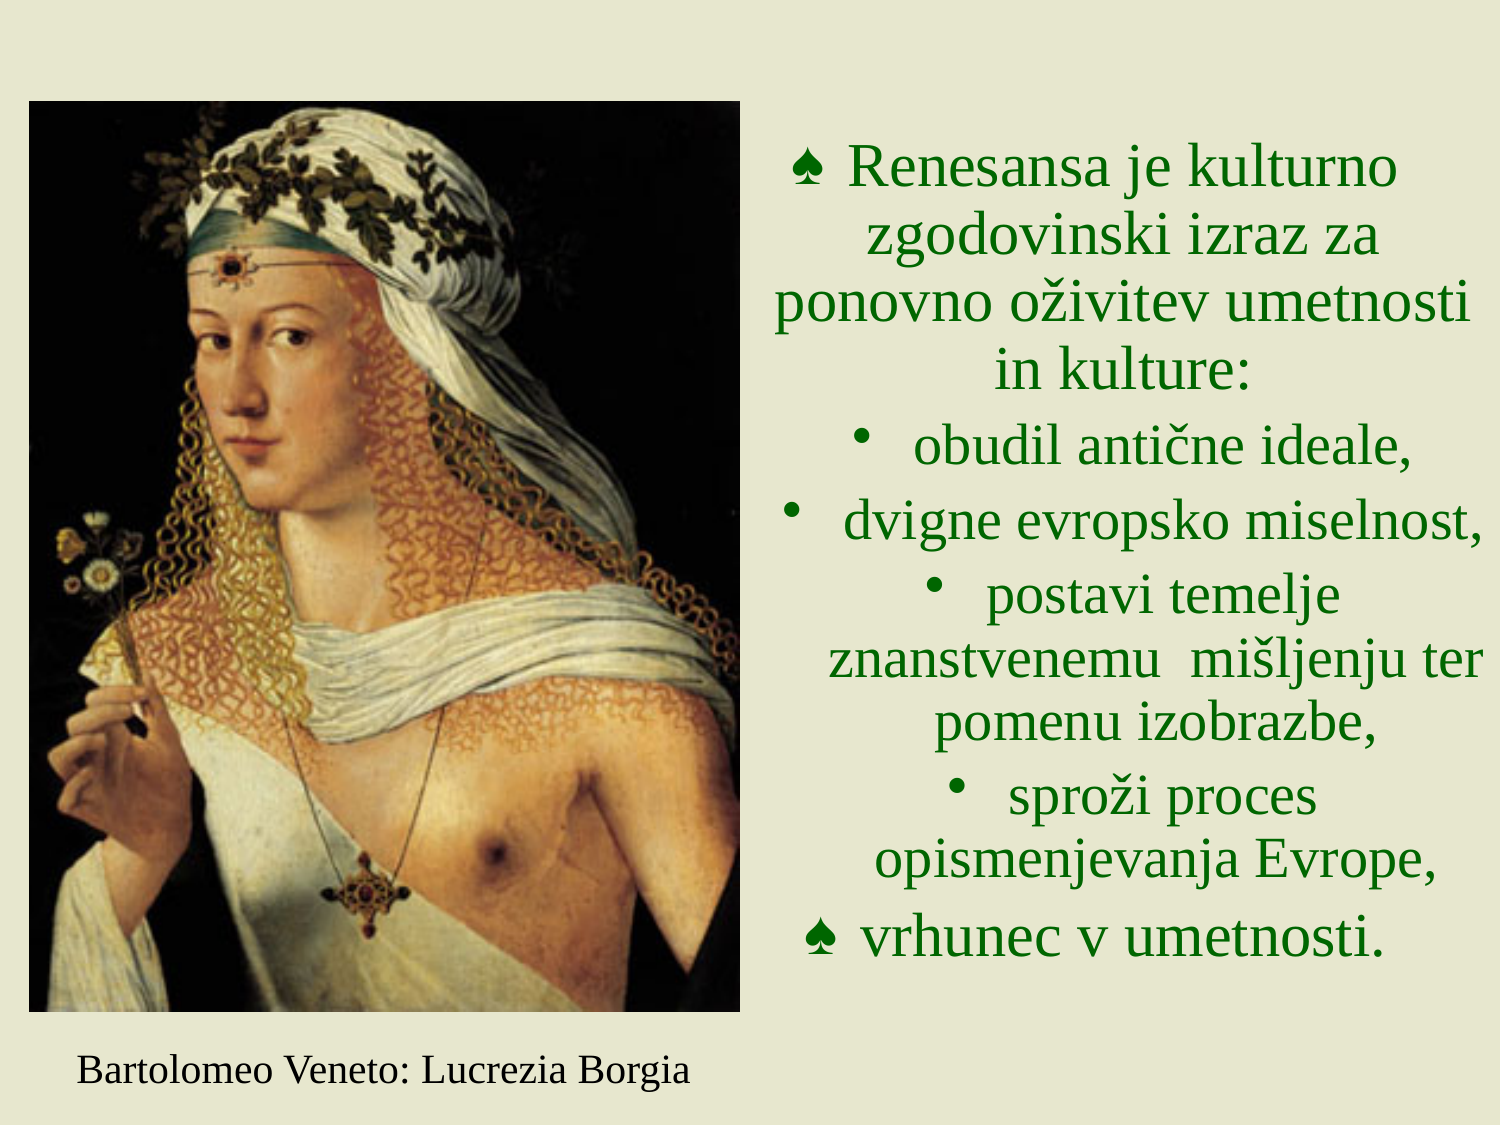

# Renesansa je kulturno zgodovinski izraz za ponovno oživitev umetnosti in kulture:
 obudil antične ideale,
 dvigne evropsko miselnost,
 postavi temelje znanstvenemu mišljenju ter pomenu izobrazbe,
 sproži proces opismenjevanja Evrope,
vrhunec v umetnosti.
Bartolomeo Veneto: Lucrezia Borgia